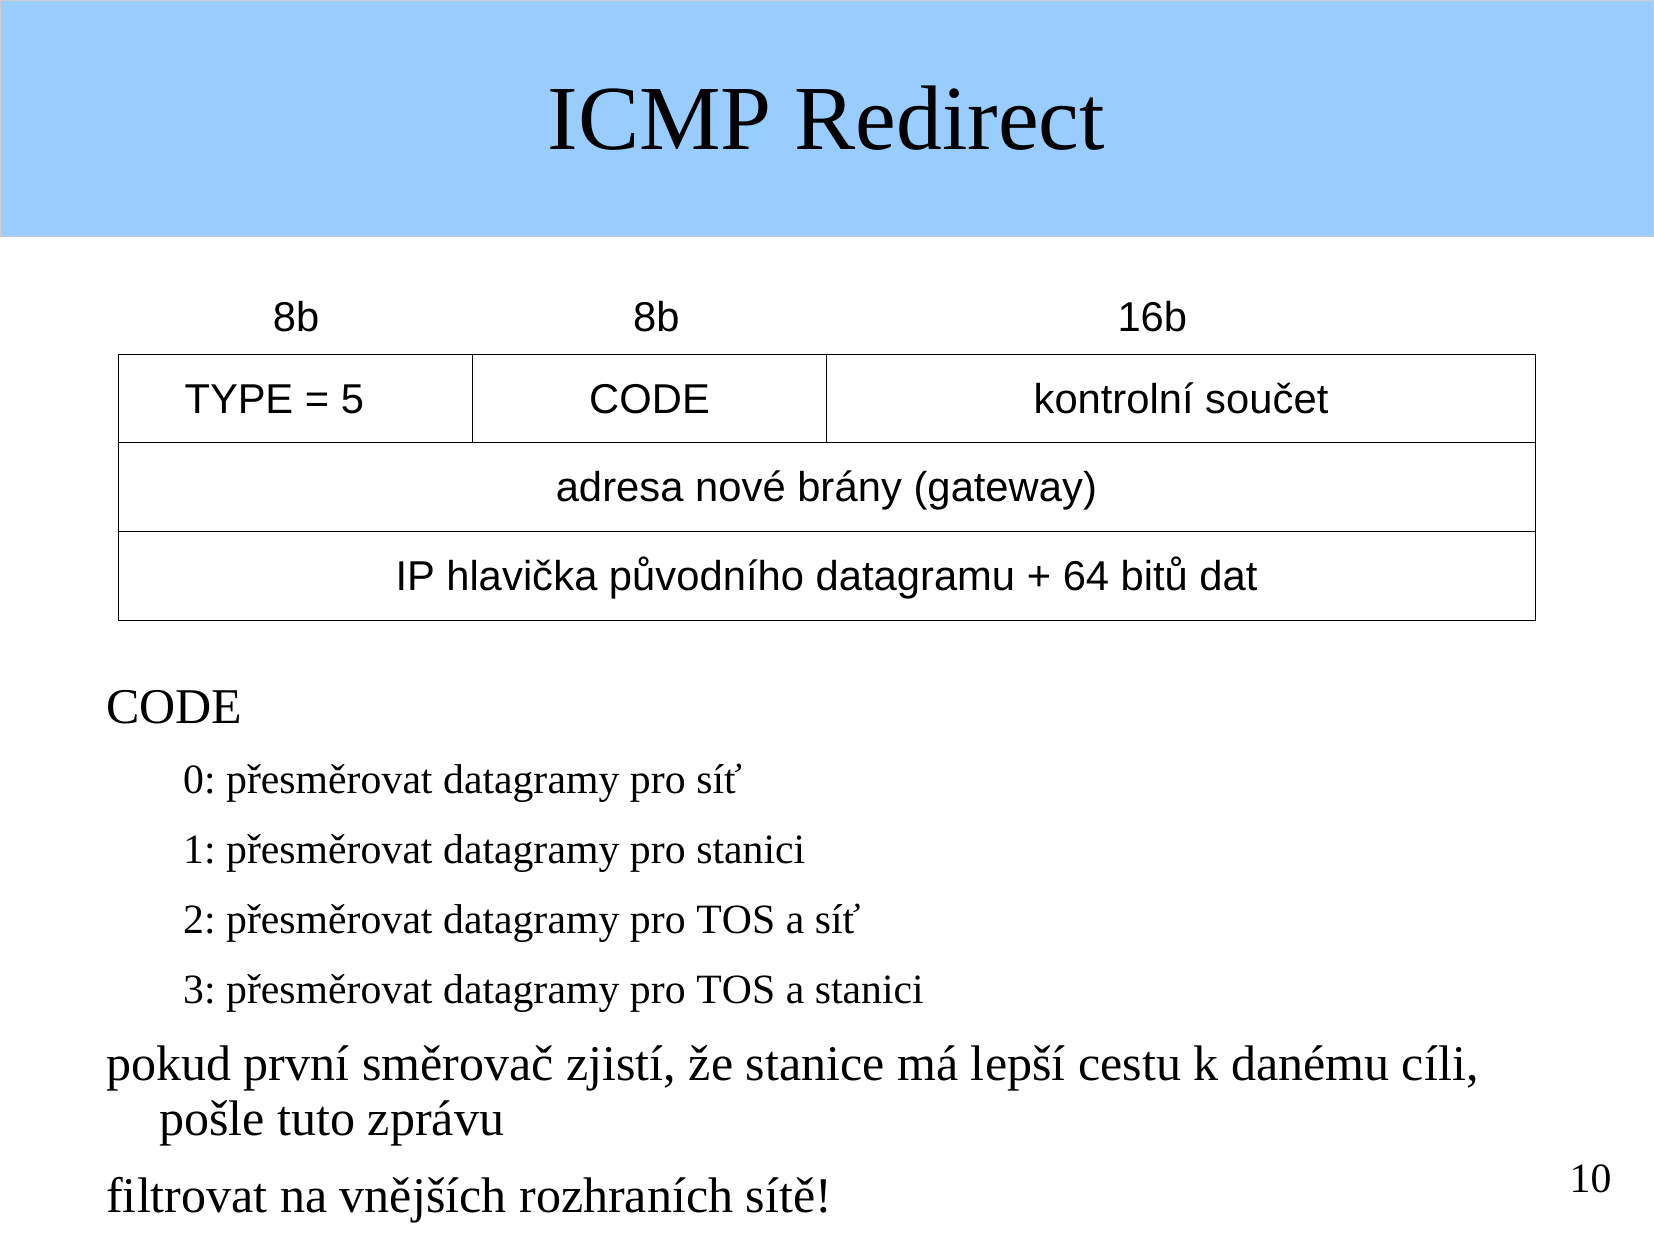

# ICMP Redirect
16b
8b
8b
TYPE = 5
CODE
kontrolní součet
adresa nové brány (gateway)
IP hlavička původního datagramu + 64 bitů dat
CODE
0: přesměrovat datagramy pro síť
1: přesměrovat datagramy pro stanici
2: přesměrovat datagramy pro TOS a síť
3: přesměrovat datagramy pro TOS a stanici
pokud první směrovač zjistí, že stanice má lepší cestu k danému cíli, pošle tuto zprávu
filtrovat na vnějších rozhraních sítě!